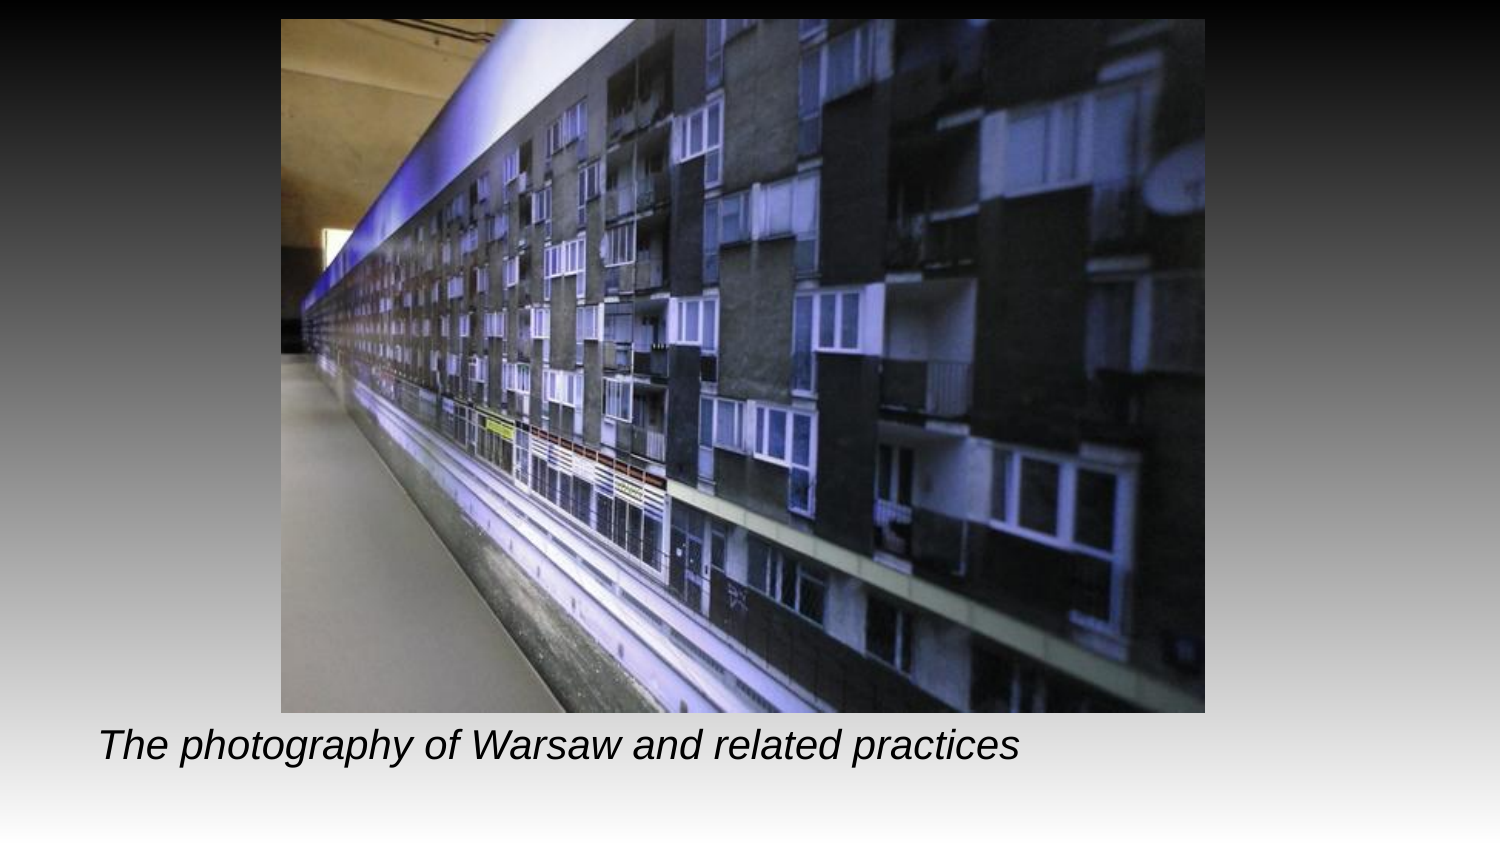

# The photography of Warsaw and related practices